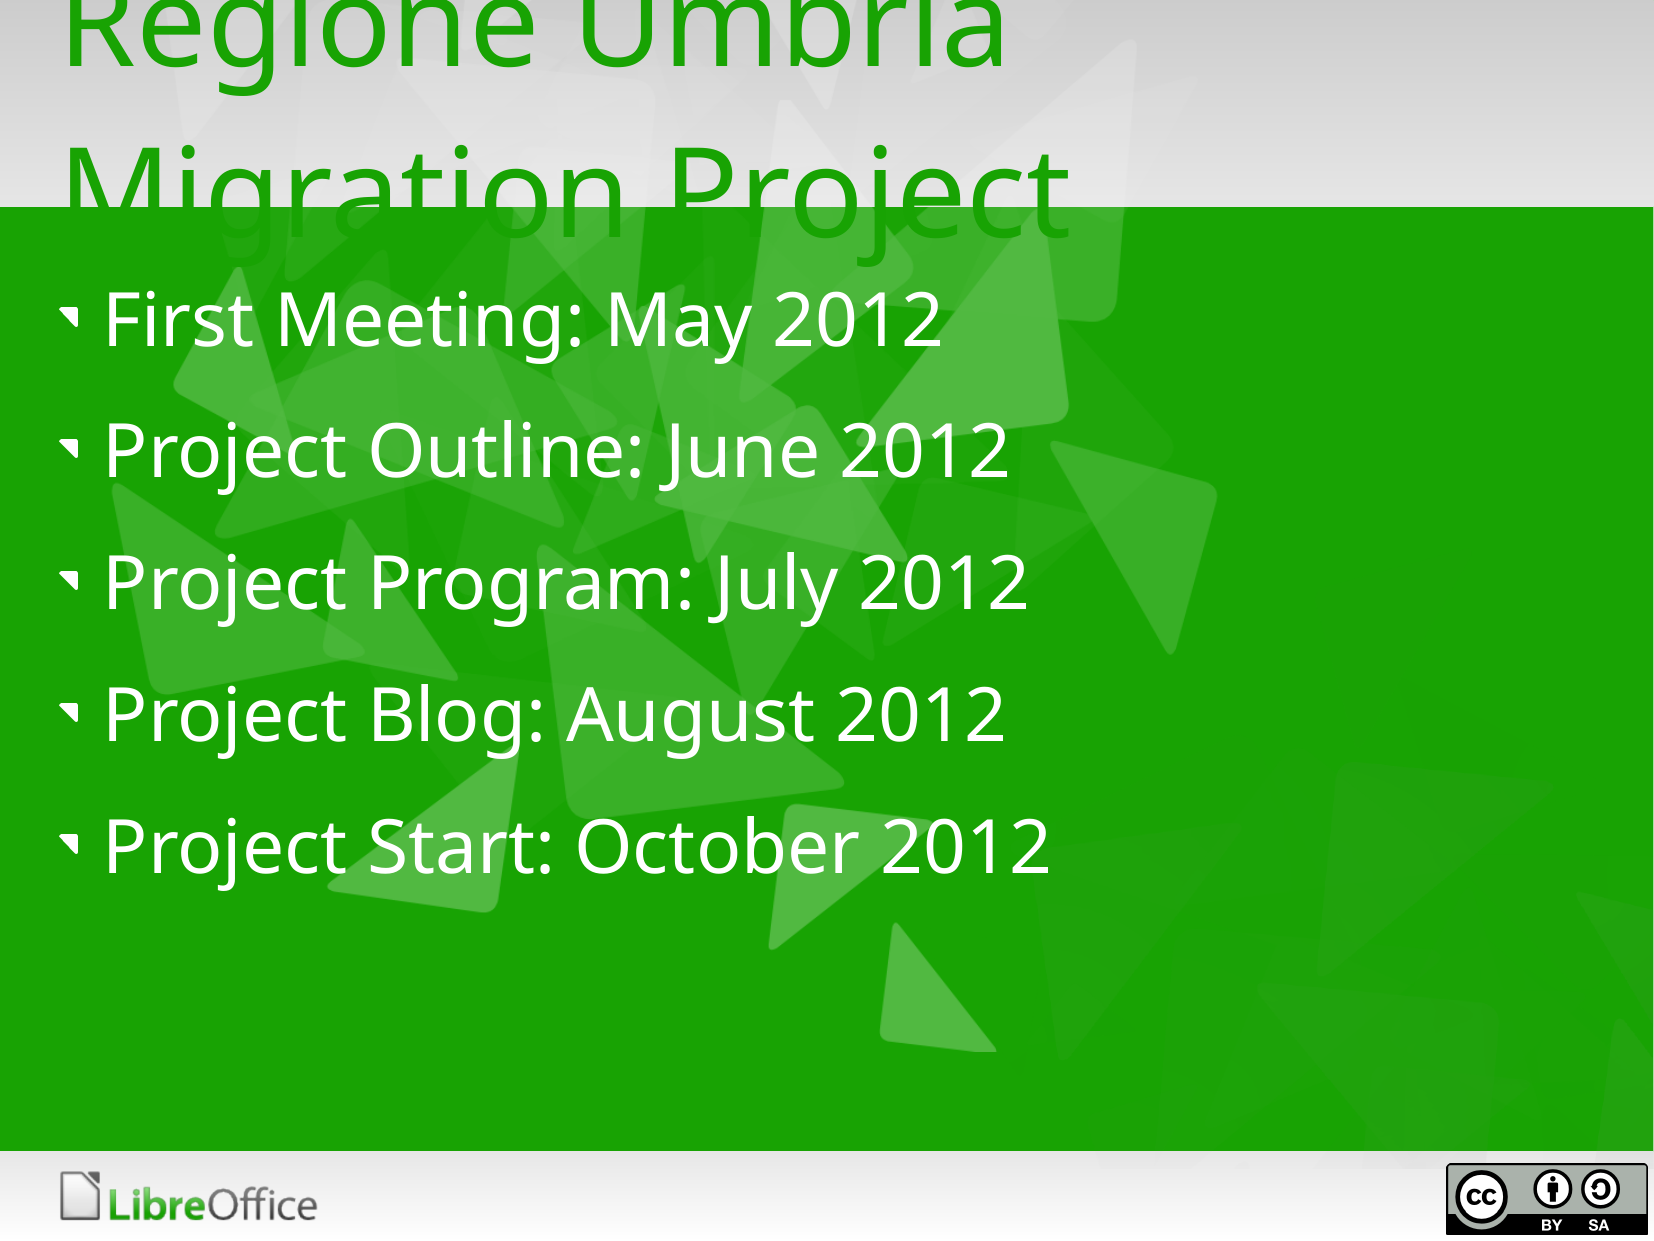

# Regione Umbria Migration Project
First Meeting: May 2012
Project Outline: June 2012
Project Program: July 2012
Project Blog: August 2012
Project Start: October 2012